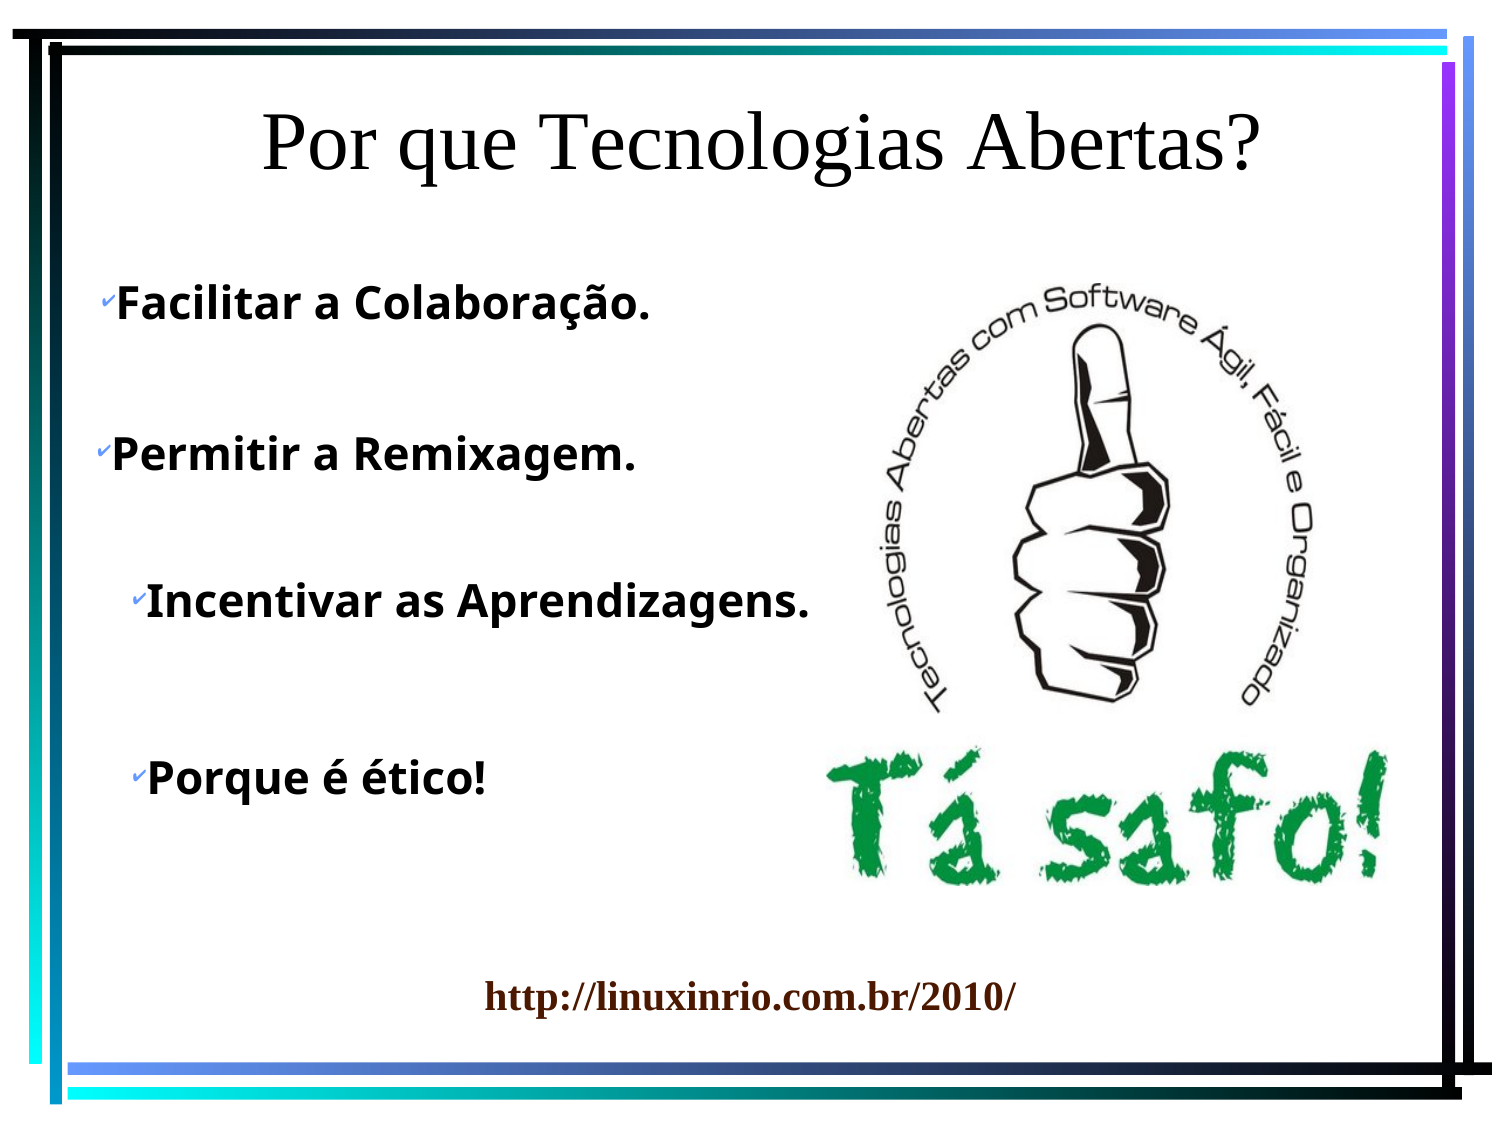

# Por que Tecnologias Abertas?
Facilitar a Colaboração.
Permitir a Remixagem.
Incentivar as Aprendizagens.
Porque é ético!
 http://linuxinrio.com.br/2010/